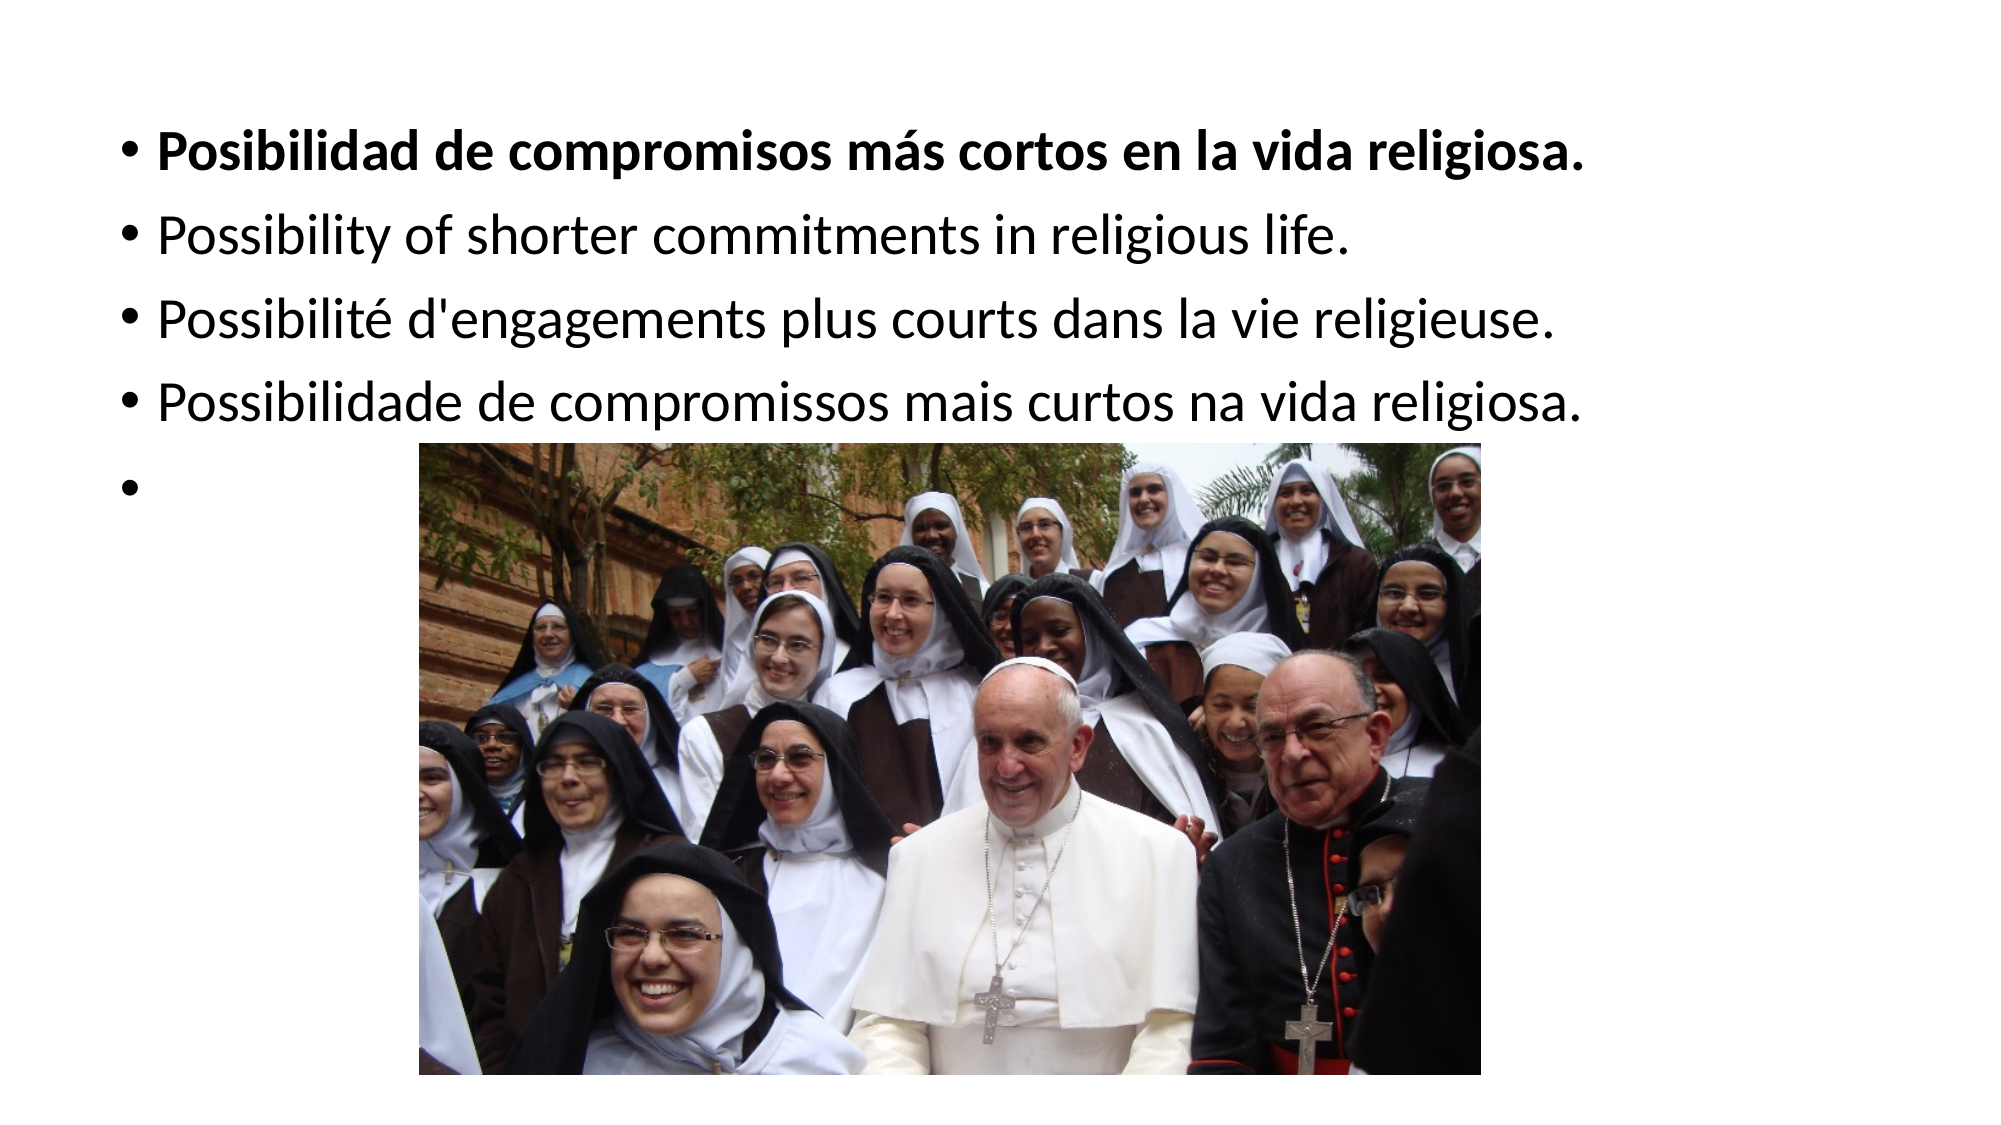

# Posibilidad de compromisos más cortos en la vida religiosa.
Possibility of shorter commitments in religious life.
Possibilité d'engagements plus courts dans la vie religieuse.
Possibilidade de compromissos mais curtos na vida religiosa.